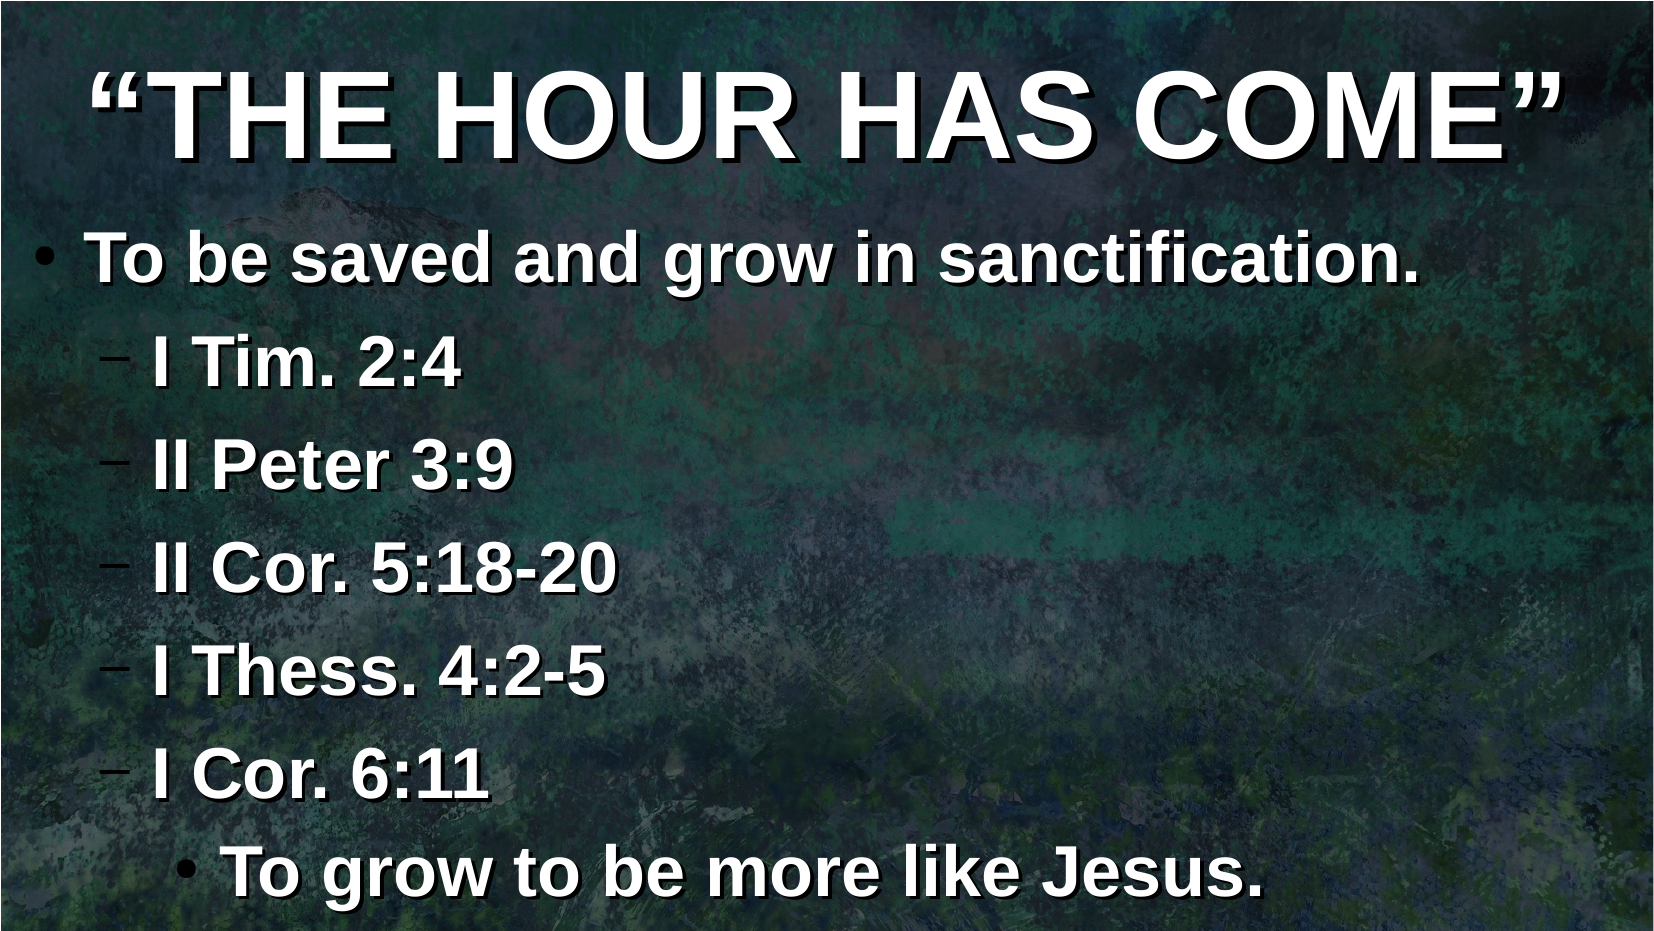

# “THE HOUR HAS COME”
To be saved and grow in sanctification.
I Tim. 2:4
II Peter 3:9
II Cor. 5:18-20
I Thess. 4:2-5
I Cor. 6:11
To grow to be more like Jesus.